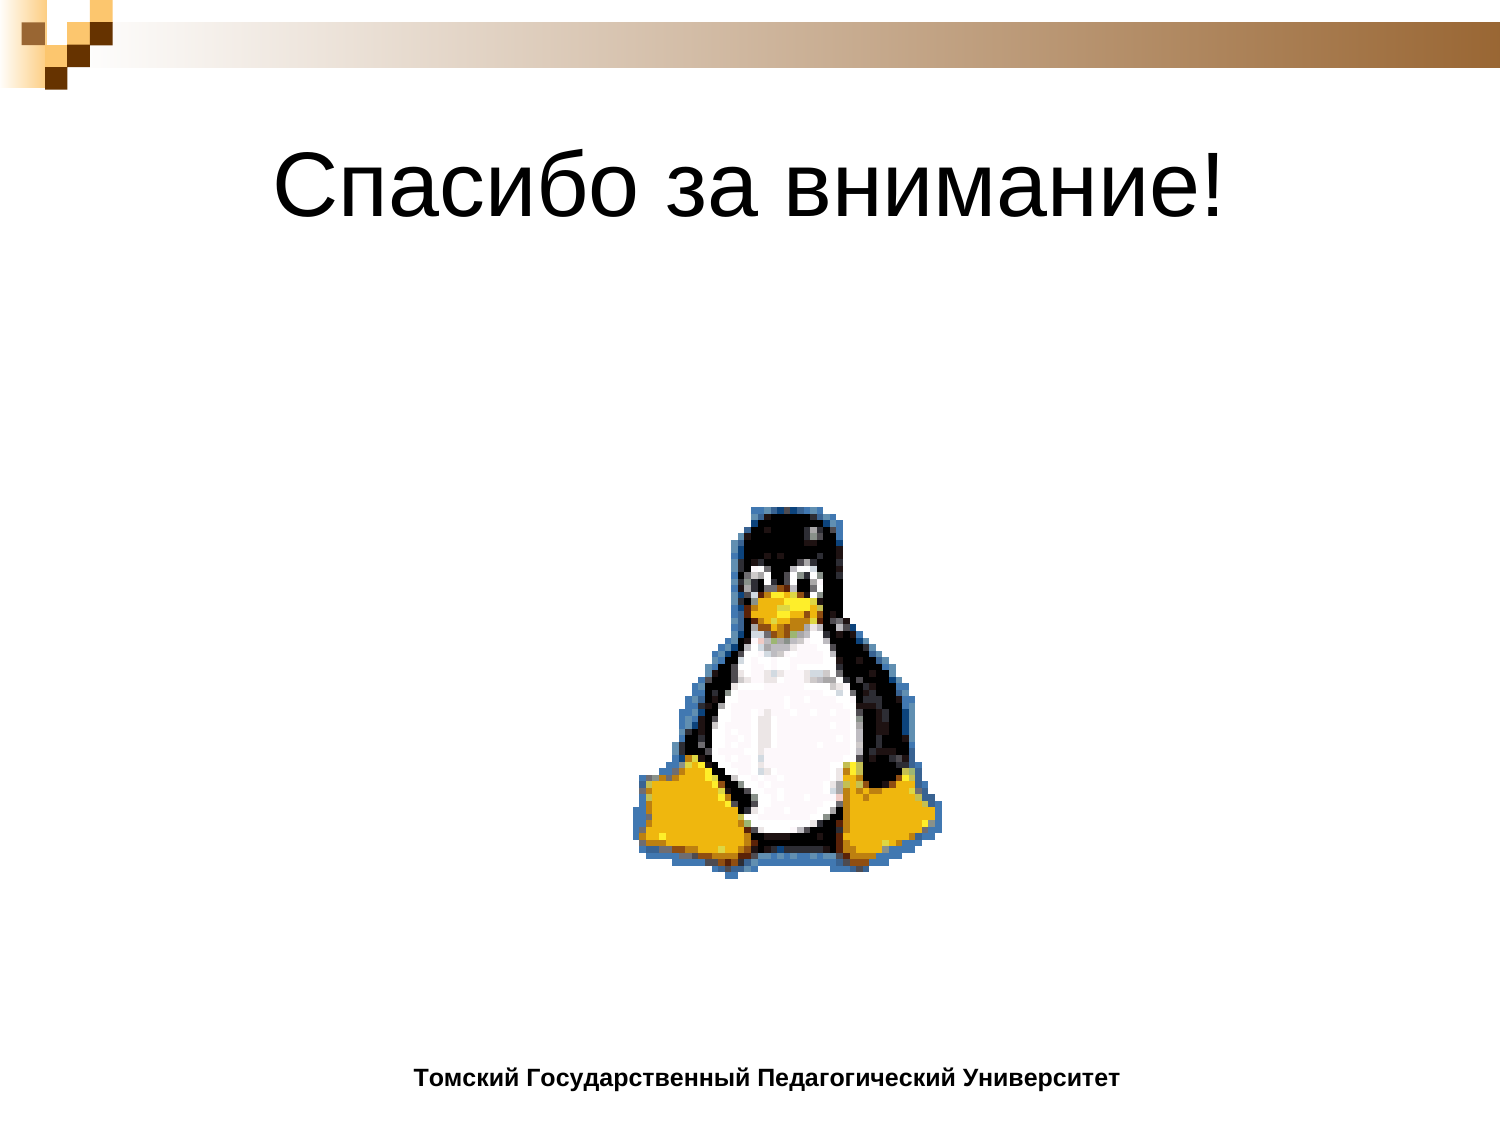

# Спасибо за внимание!
Томский Государственный Педагогический Университет